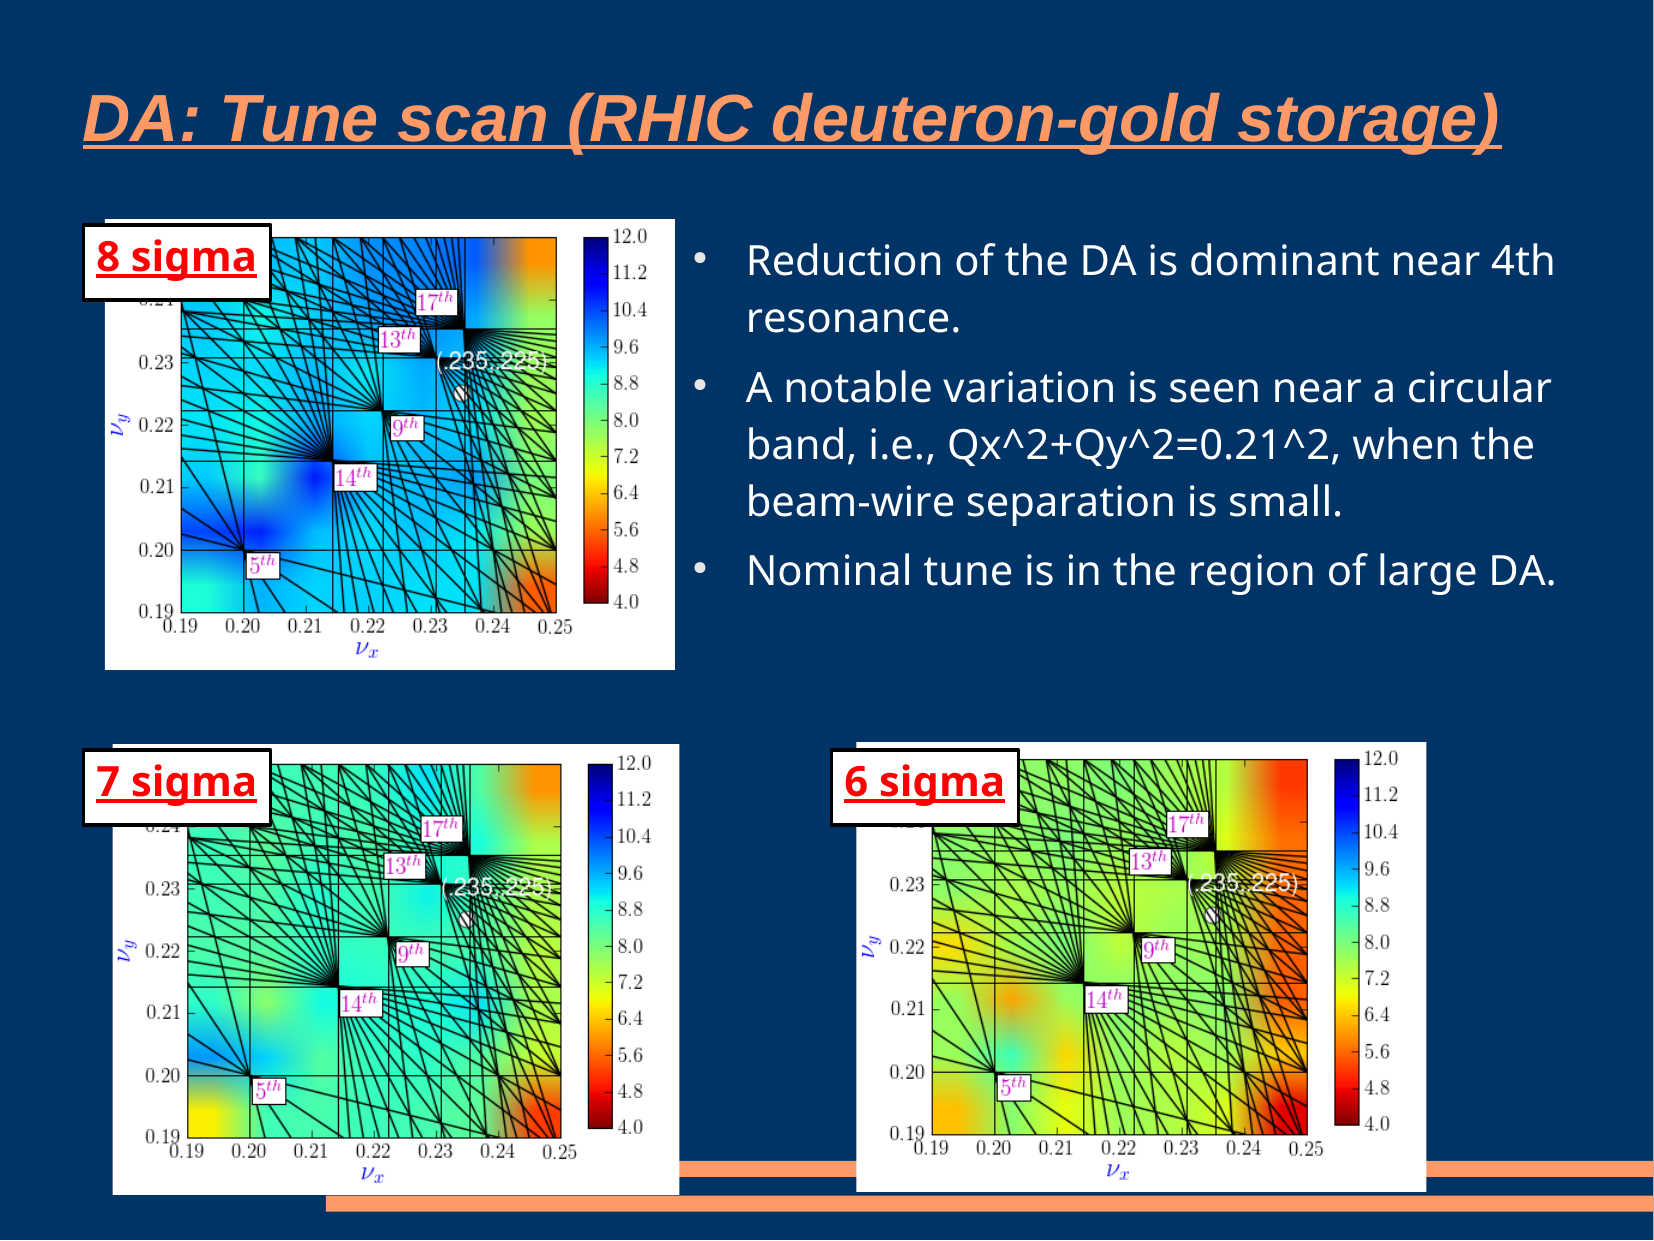

# DA: Tune scan (RHIC deuteron-gold storage)
8 sigma
Reduction of the DA is dominant near 4th resonance.
A notable variation is seen near a circular band, i.e., Qx^2+Qy^2=0.21^2, when the beam-wire separation is small.
Nominal tune is in the region of large DA.
7 sigma
6 sigma